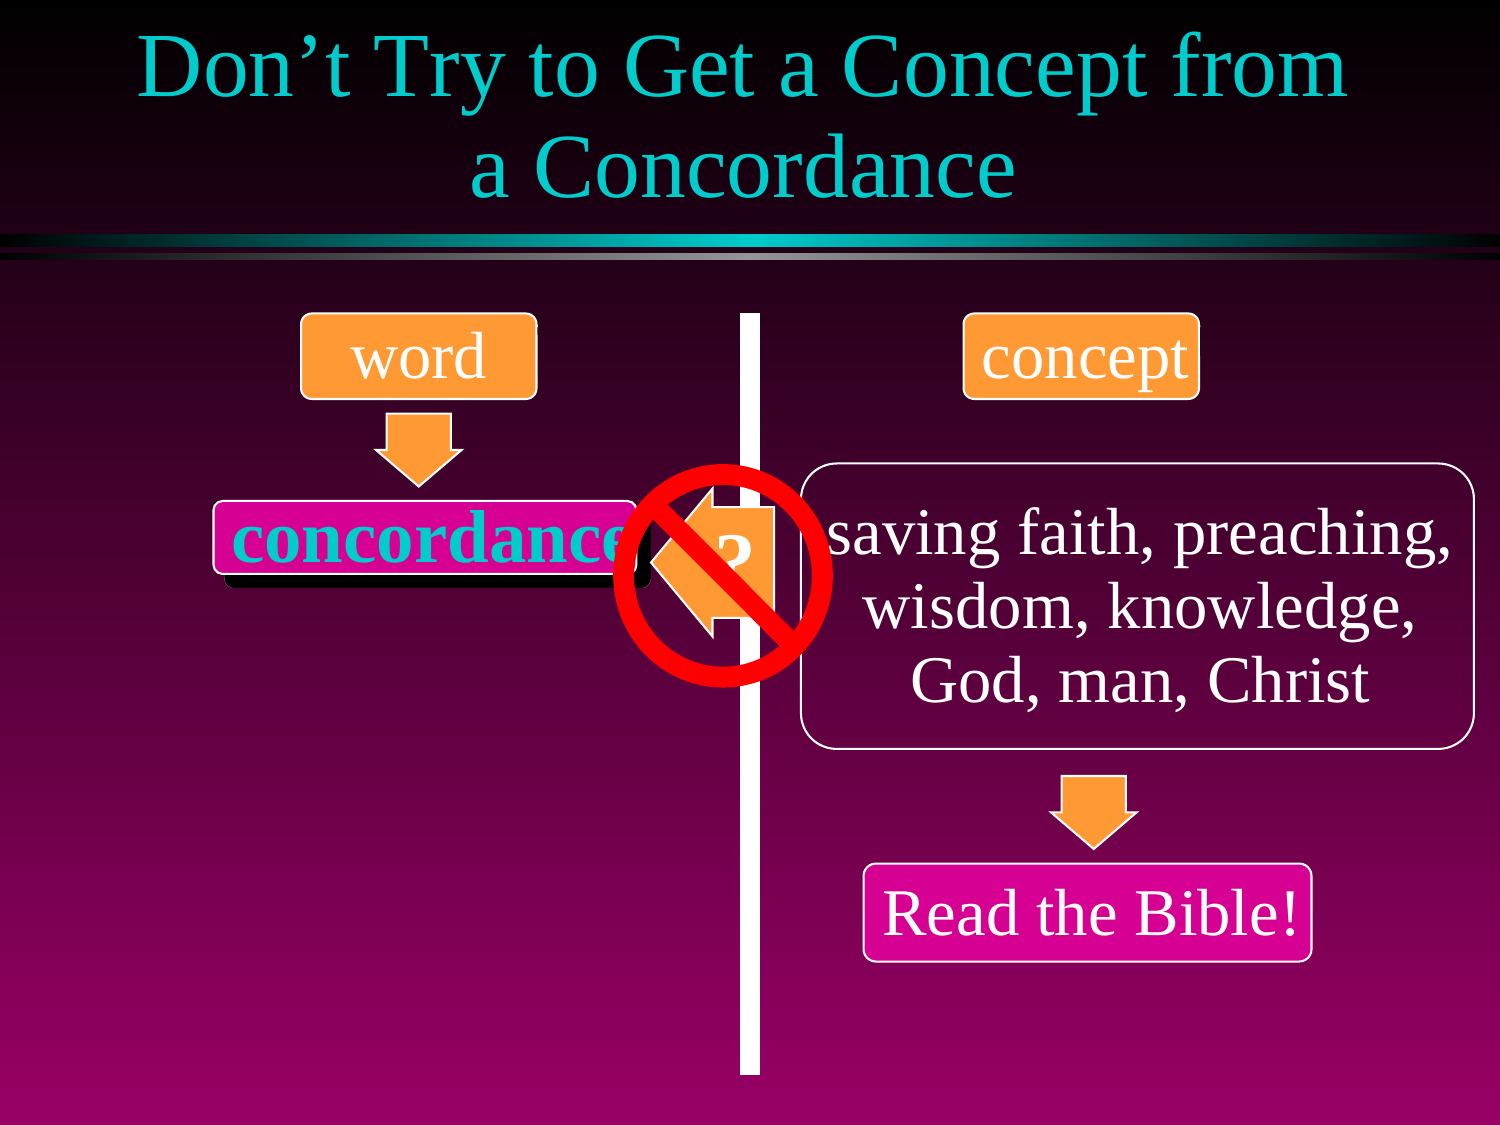

# Don’t Try to Get a Concept from a Concordance
word
concept
saving faith, preaching,
wisdom, knowledge,
God, man, Christ
?
concordance
Read the Bible!